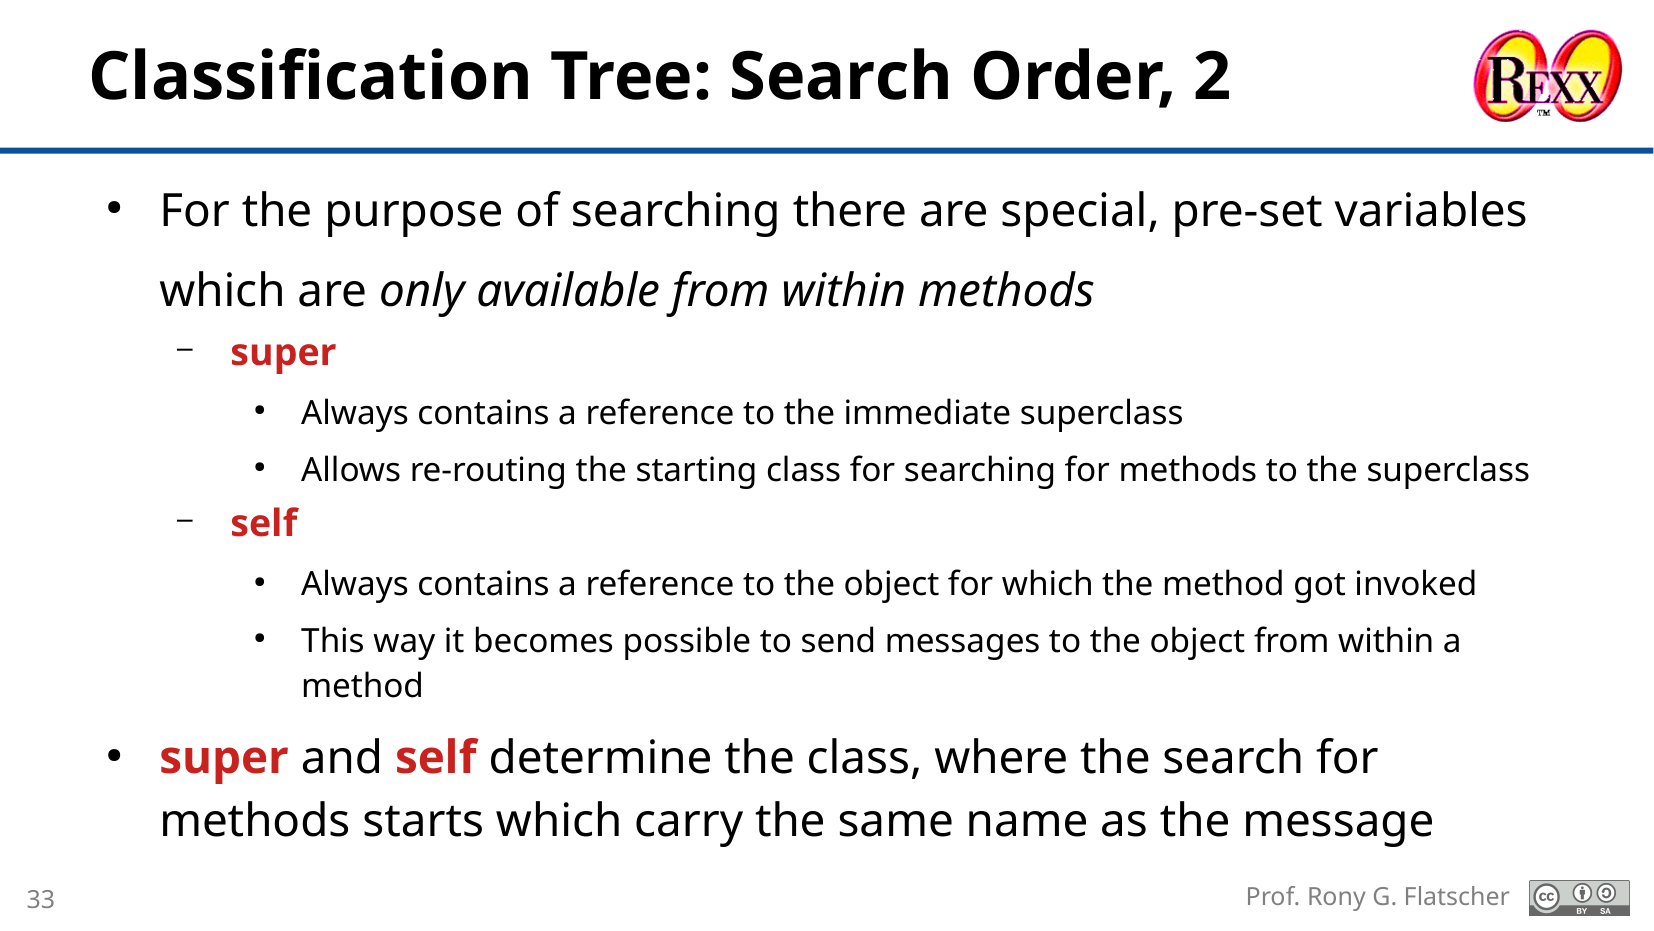

# Classification Tree: Search Order, 2
For the purpose of searching there are special, pre-set variables
which are only available from within methods
super
Always contains a reference to the immediate superclass
Allows re-routing the starting class for searching for methods to the superclass
self
Always contains a reference to the object for which the method got invoked
This way it becomes possible to send messages to the object from within a method
super and self determine the class, where the search for methods starts which carry the same name as the message